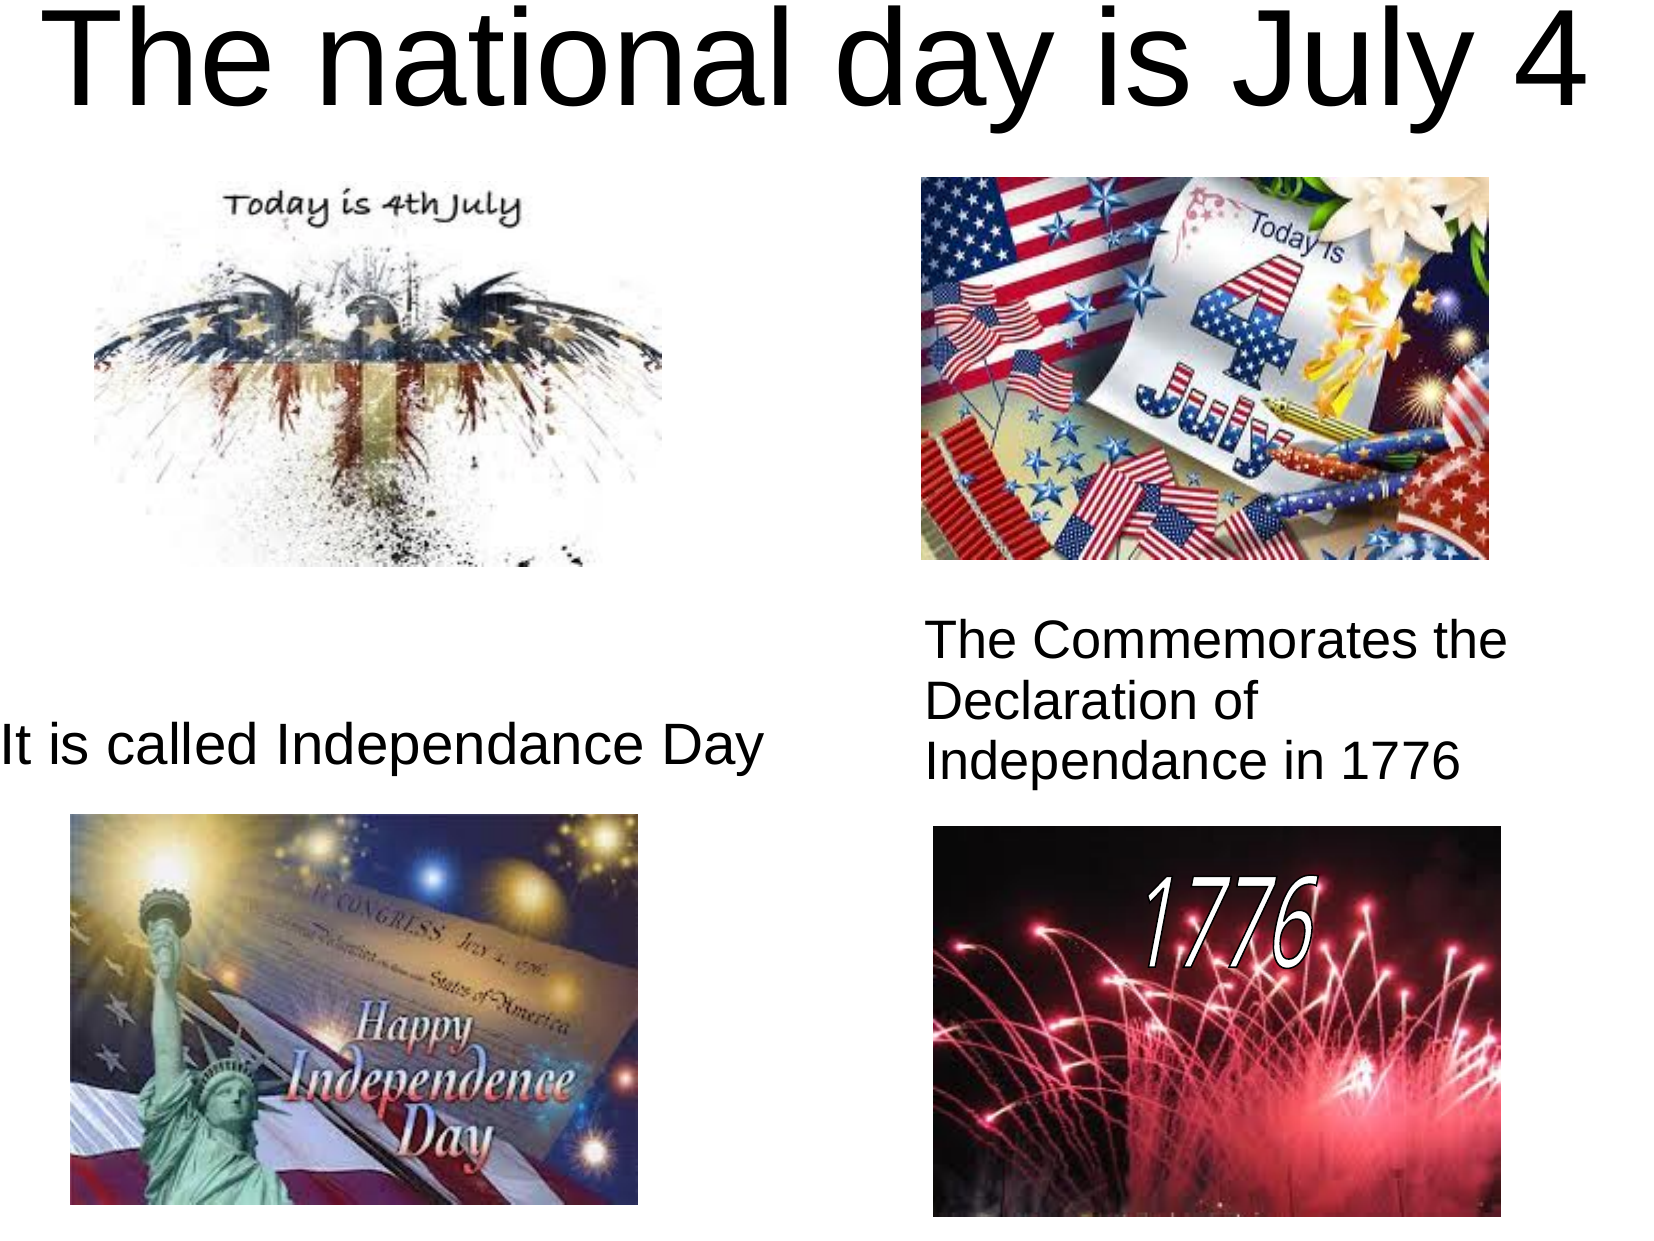

The national day is July 4
The Commemorates the Declaration of Independance in 1776
It is called Independance Day
1776